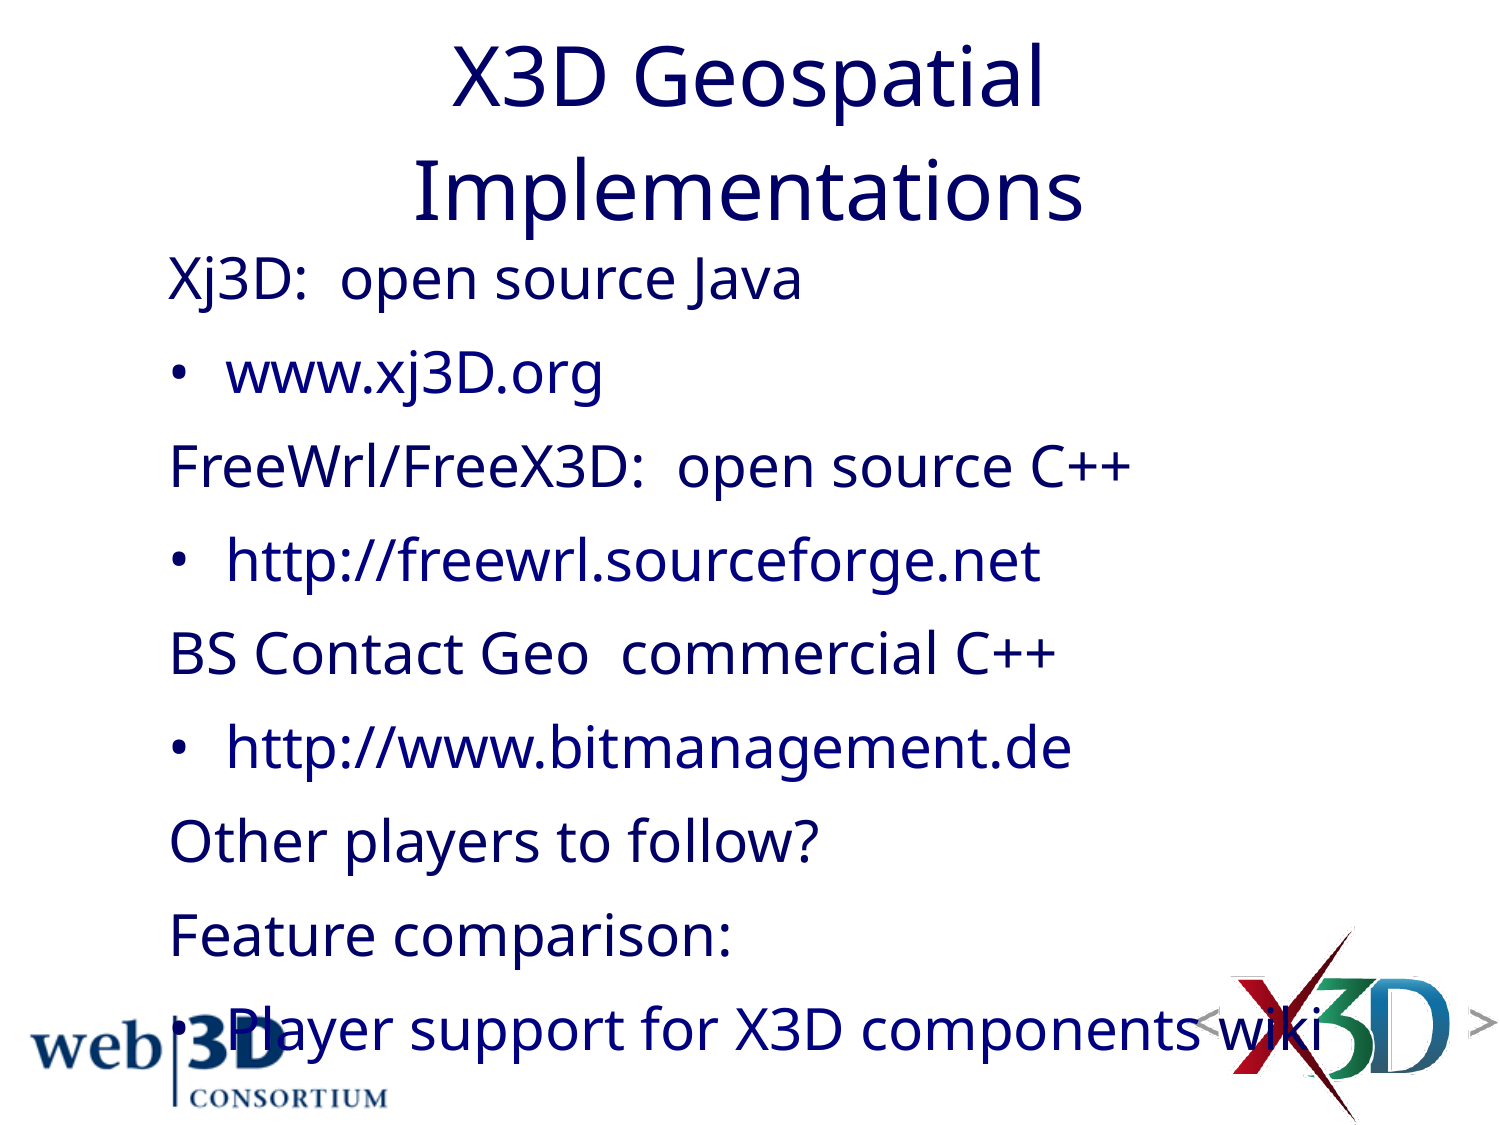

# X3D Geospatial Implementations
Xj3D: open source Java
www.xj3D.org
FreeWrl/FreeX3D: open source C++
http://freewrl.sourceforge.net
BS Contact Geo commercial C++
http://www.bitmanagement.de
Other players to follow?
Feature comparison:
Player support for X3D components wiki